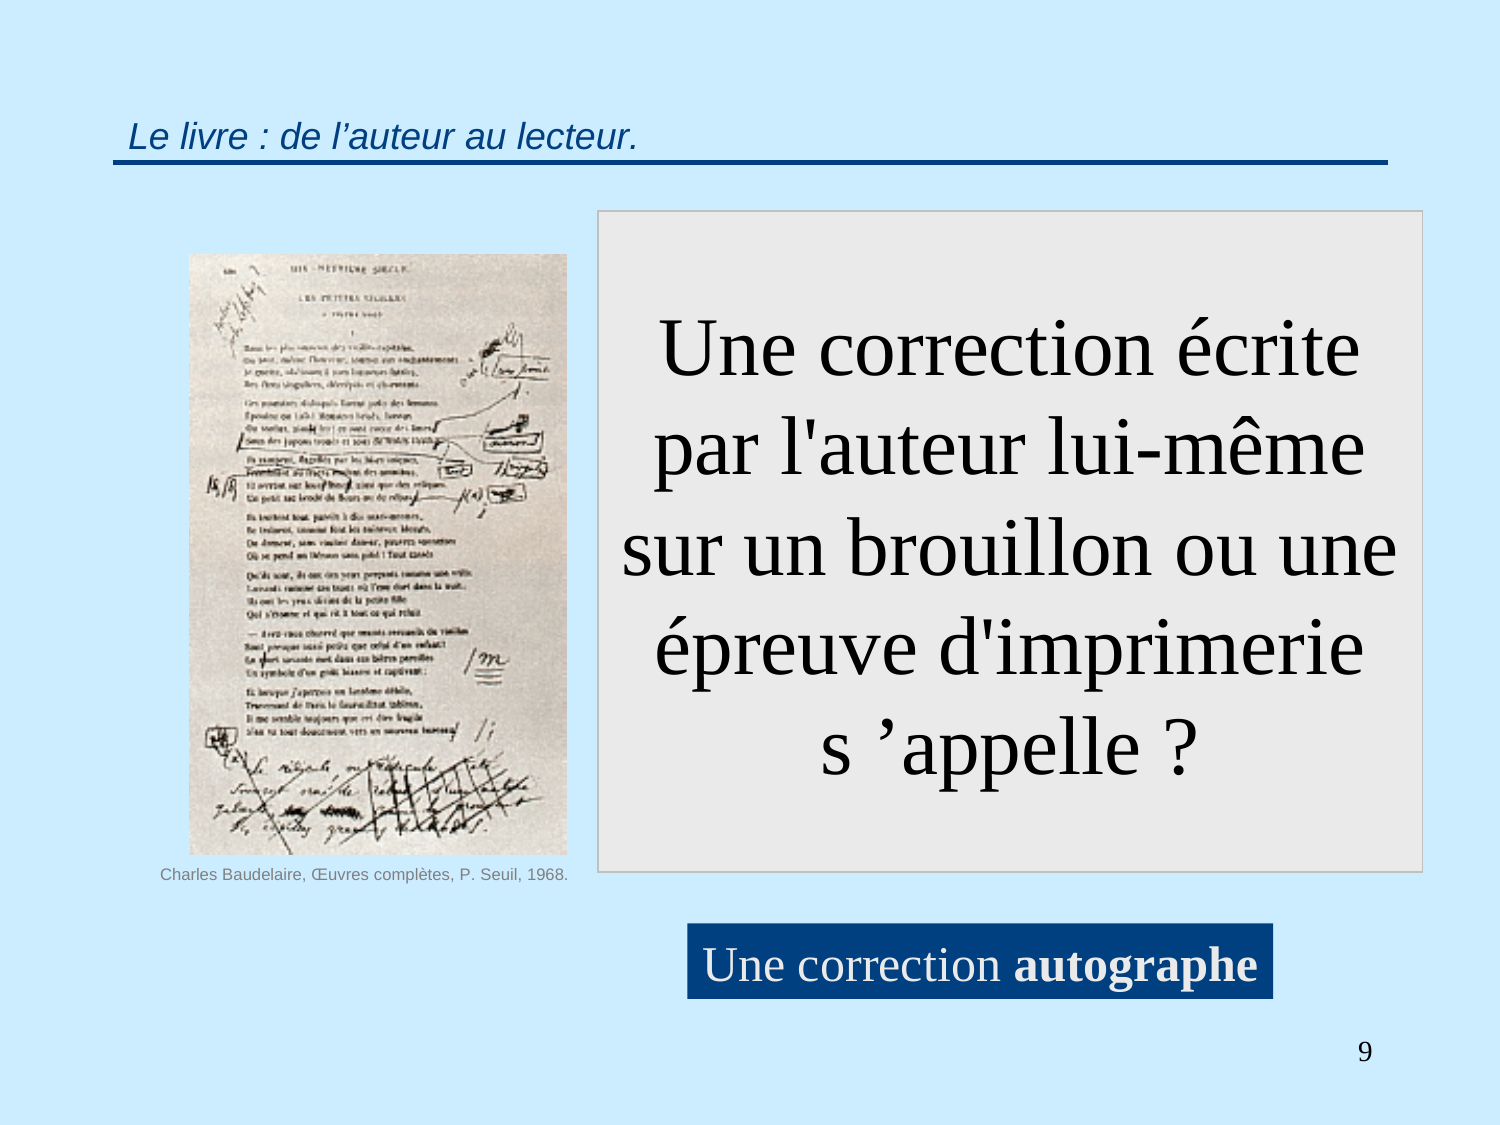

Le livre : de l’auteur au lecteur.
# Une correction écrite par l'auteur lui-même sur un brouillon ou une épreuve d'imprimerie s ’appelle ?
Charles Baudelaire, Œuvres complètes, P. Seuil, 1968.
Une correction autographe
9